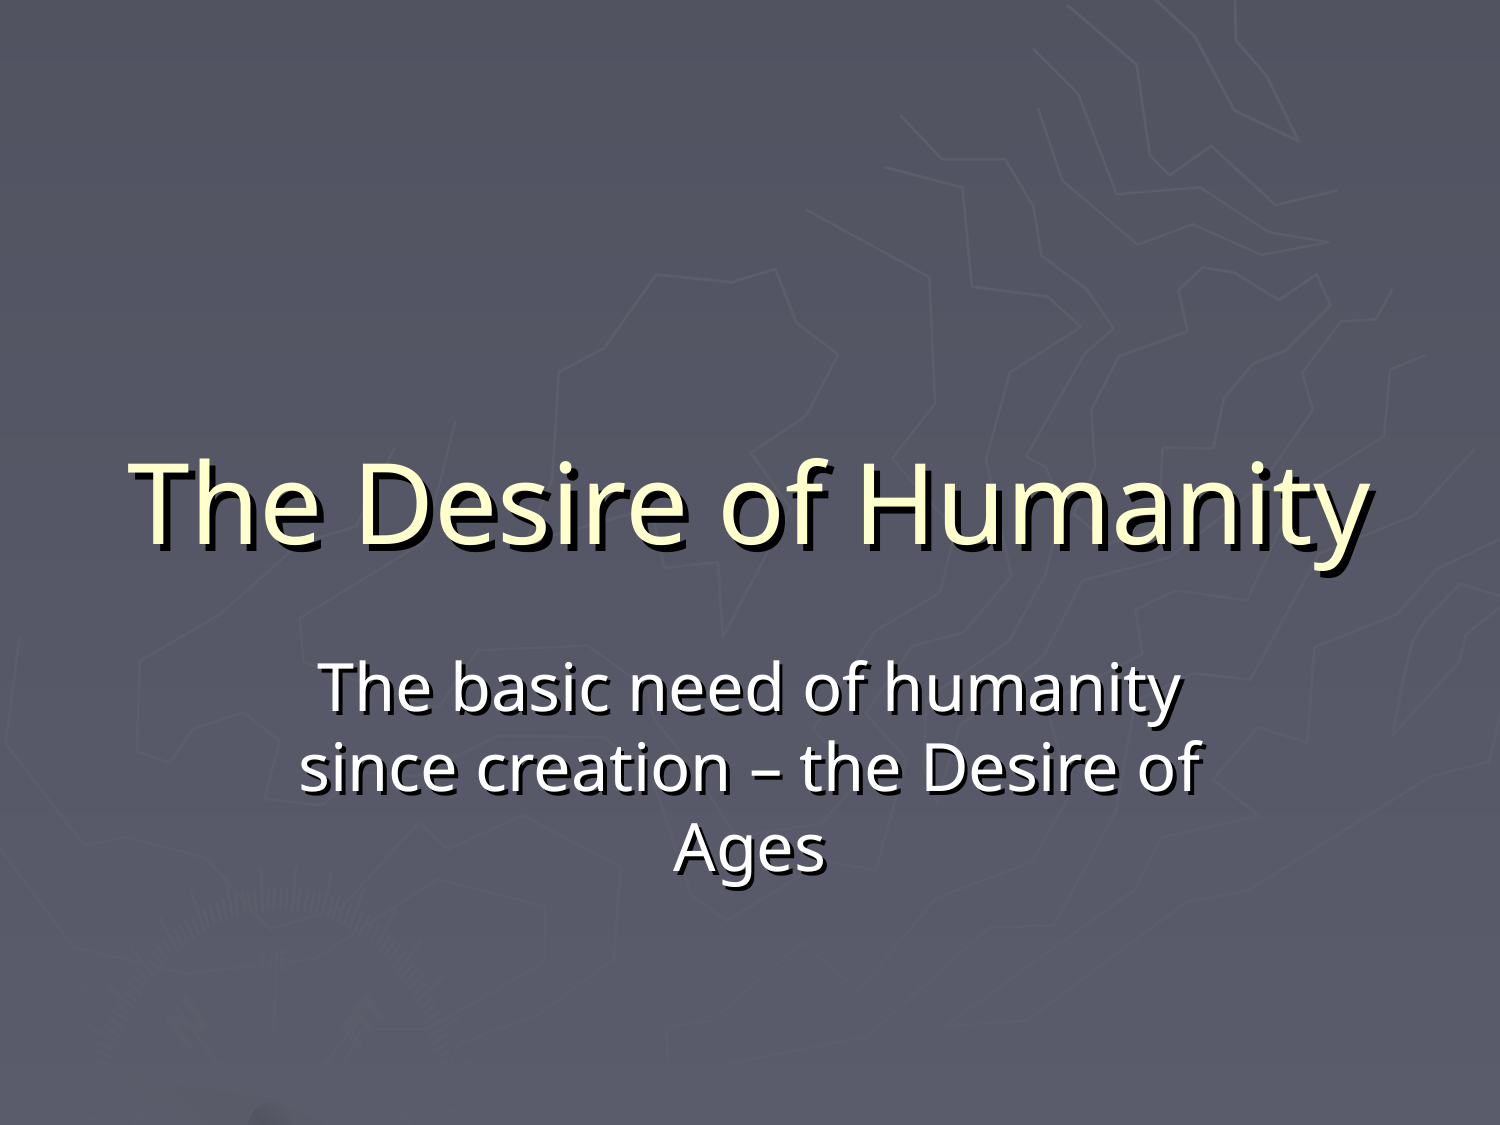

# The Desire of Humanity
The basic need of humanity since creation – the Desire of Ages